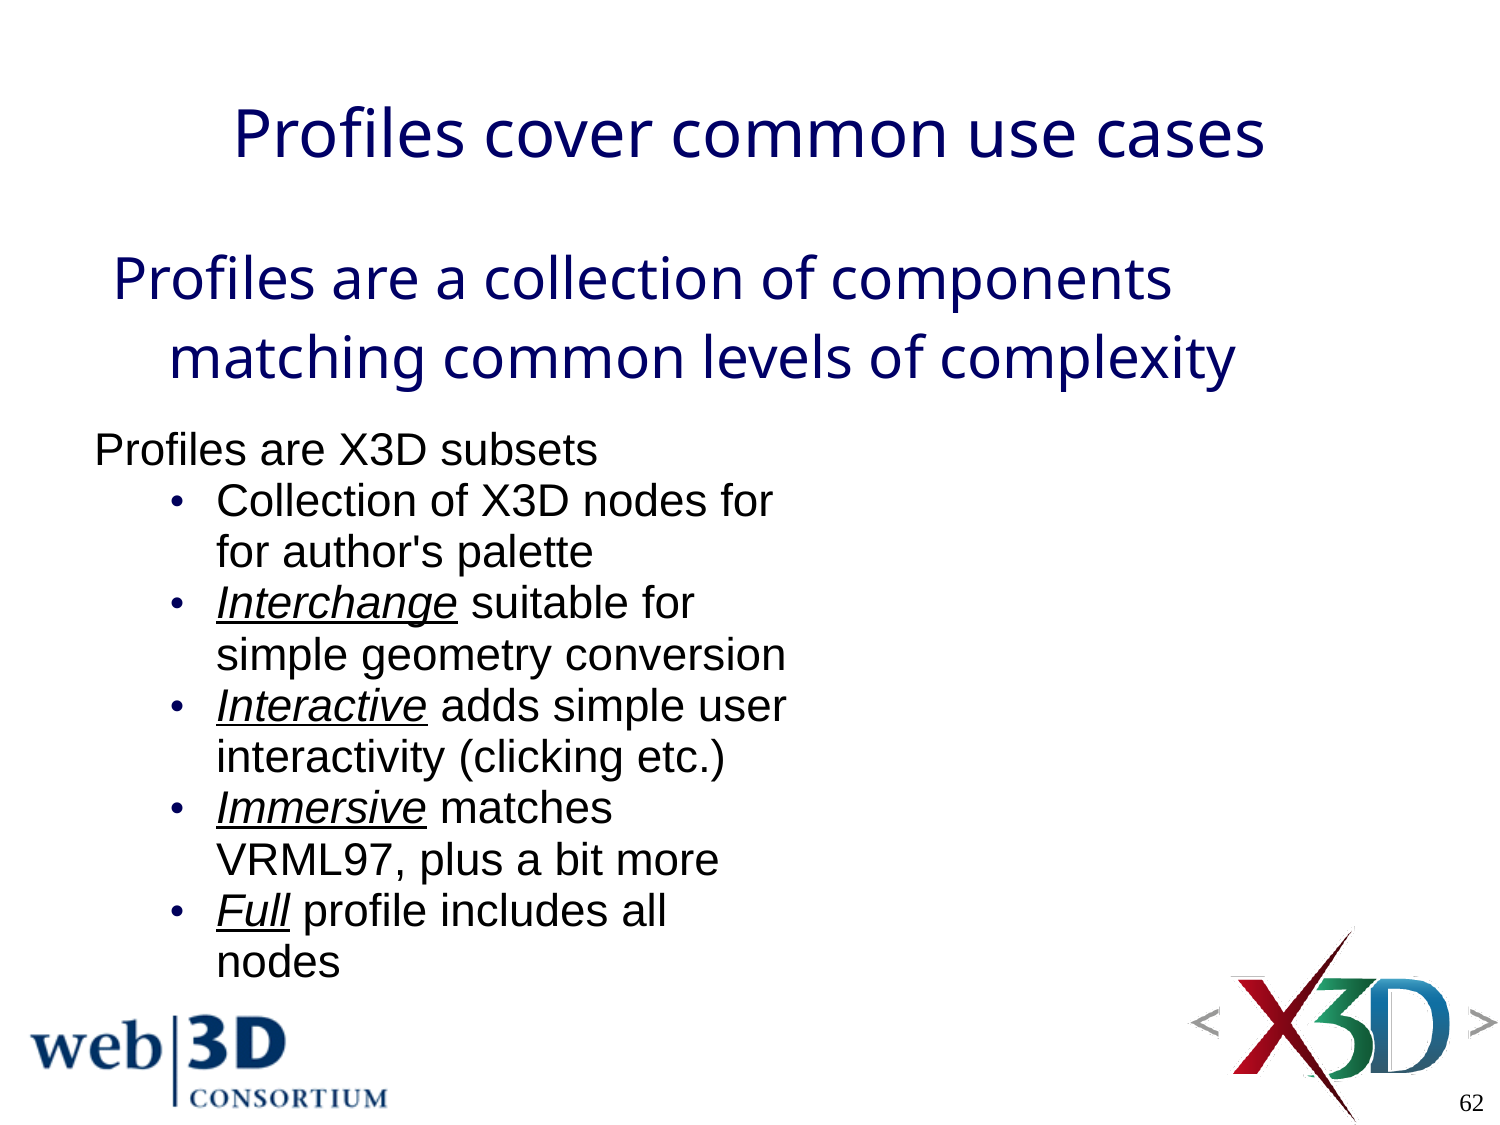

# Profiles cover common use cases
Profiles are a collection of components matching common levels of complexity
Profiles are X3D subsets
Collection of X3D nodes for for author's palette
Interchange suitable for simple geometry conversion
Interactive adds simple user interactivity (clicking etc.)
Immersive matches VRML97, plus a bit more
Full profile includes all nodes